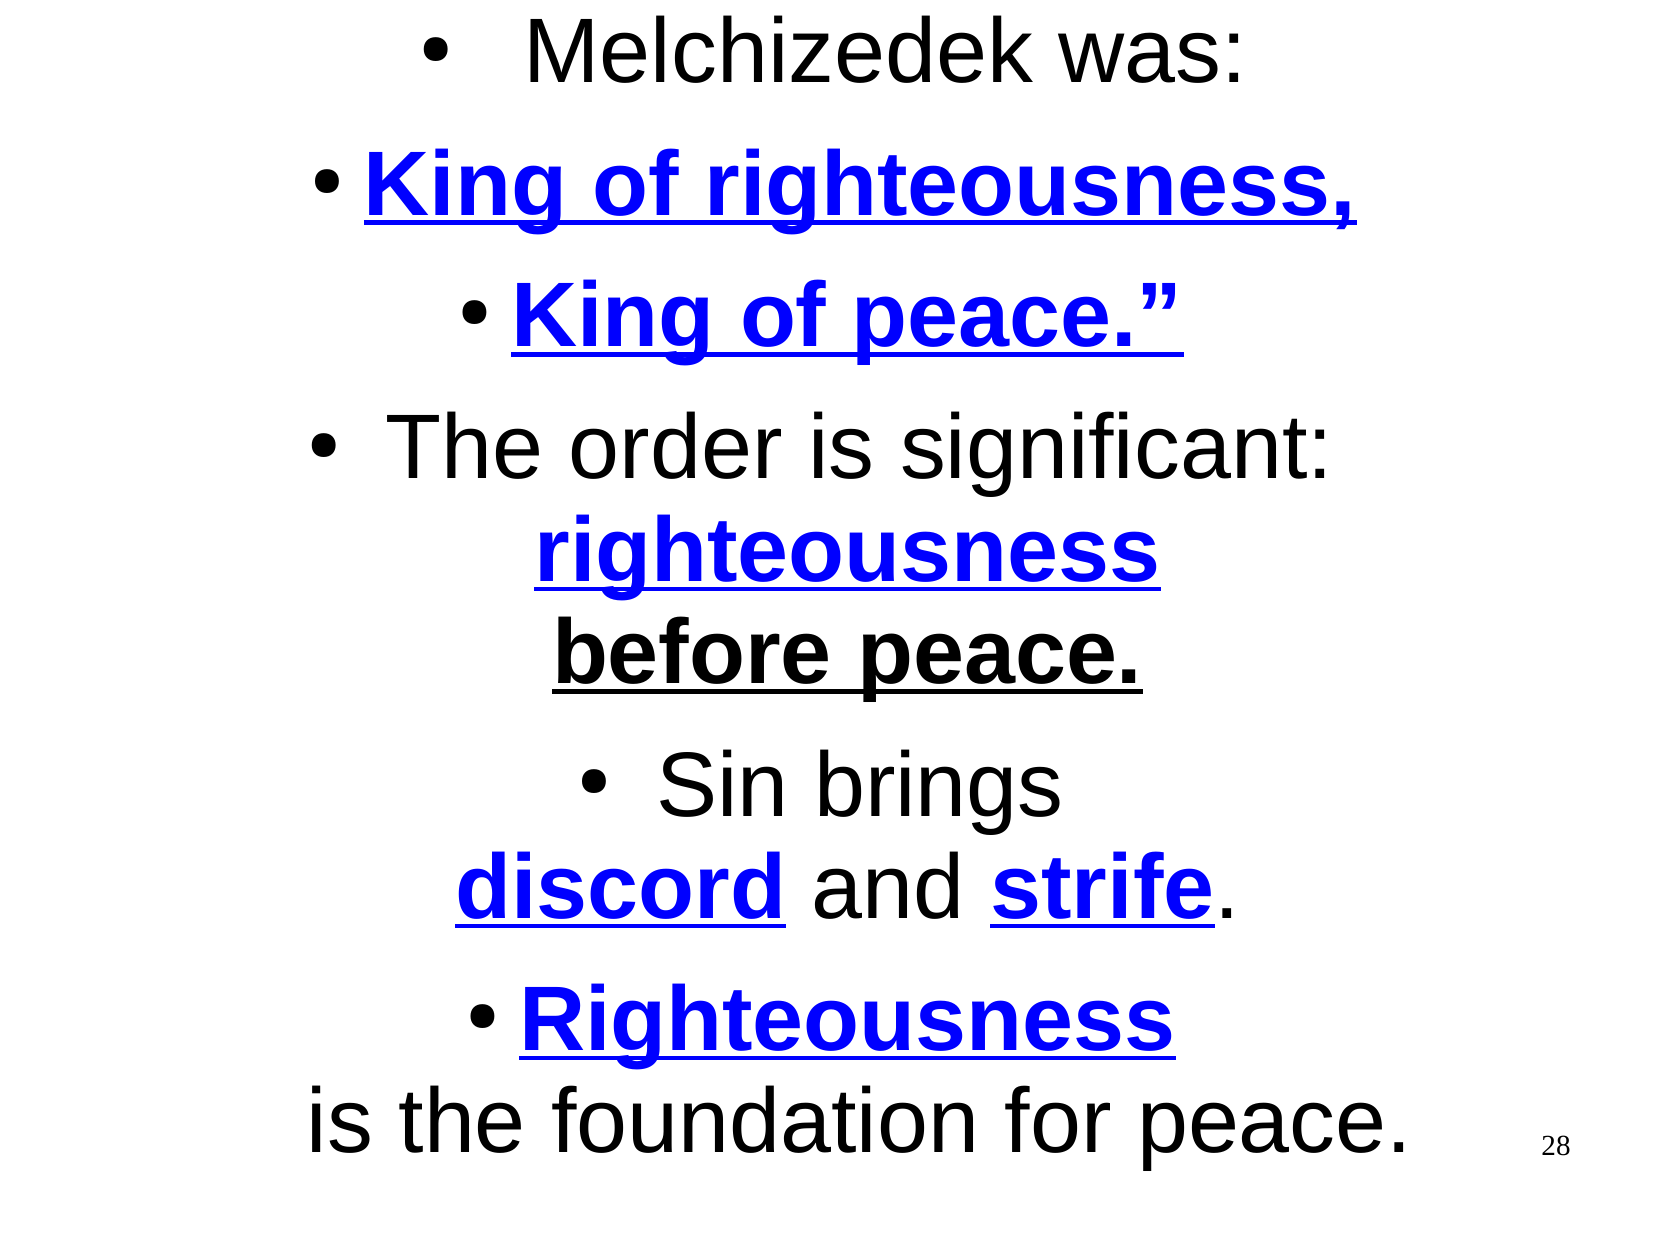

# Melchizedek was:
King of righteousness,
King of peace.”
 The order is significant:
righteousness
before peace.
 Sin brings
discord and strife.
Righteousness
is the foundation for peace.
28